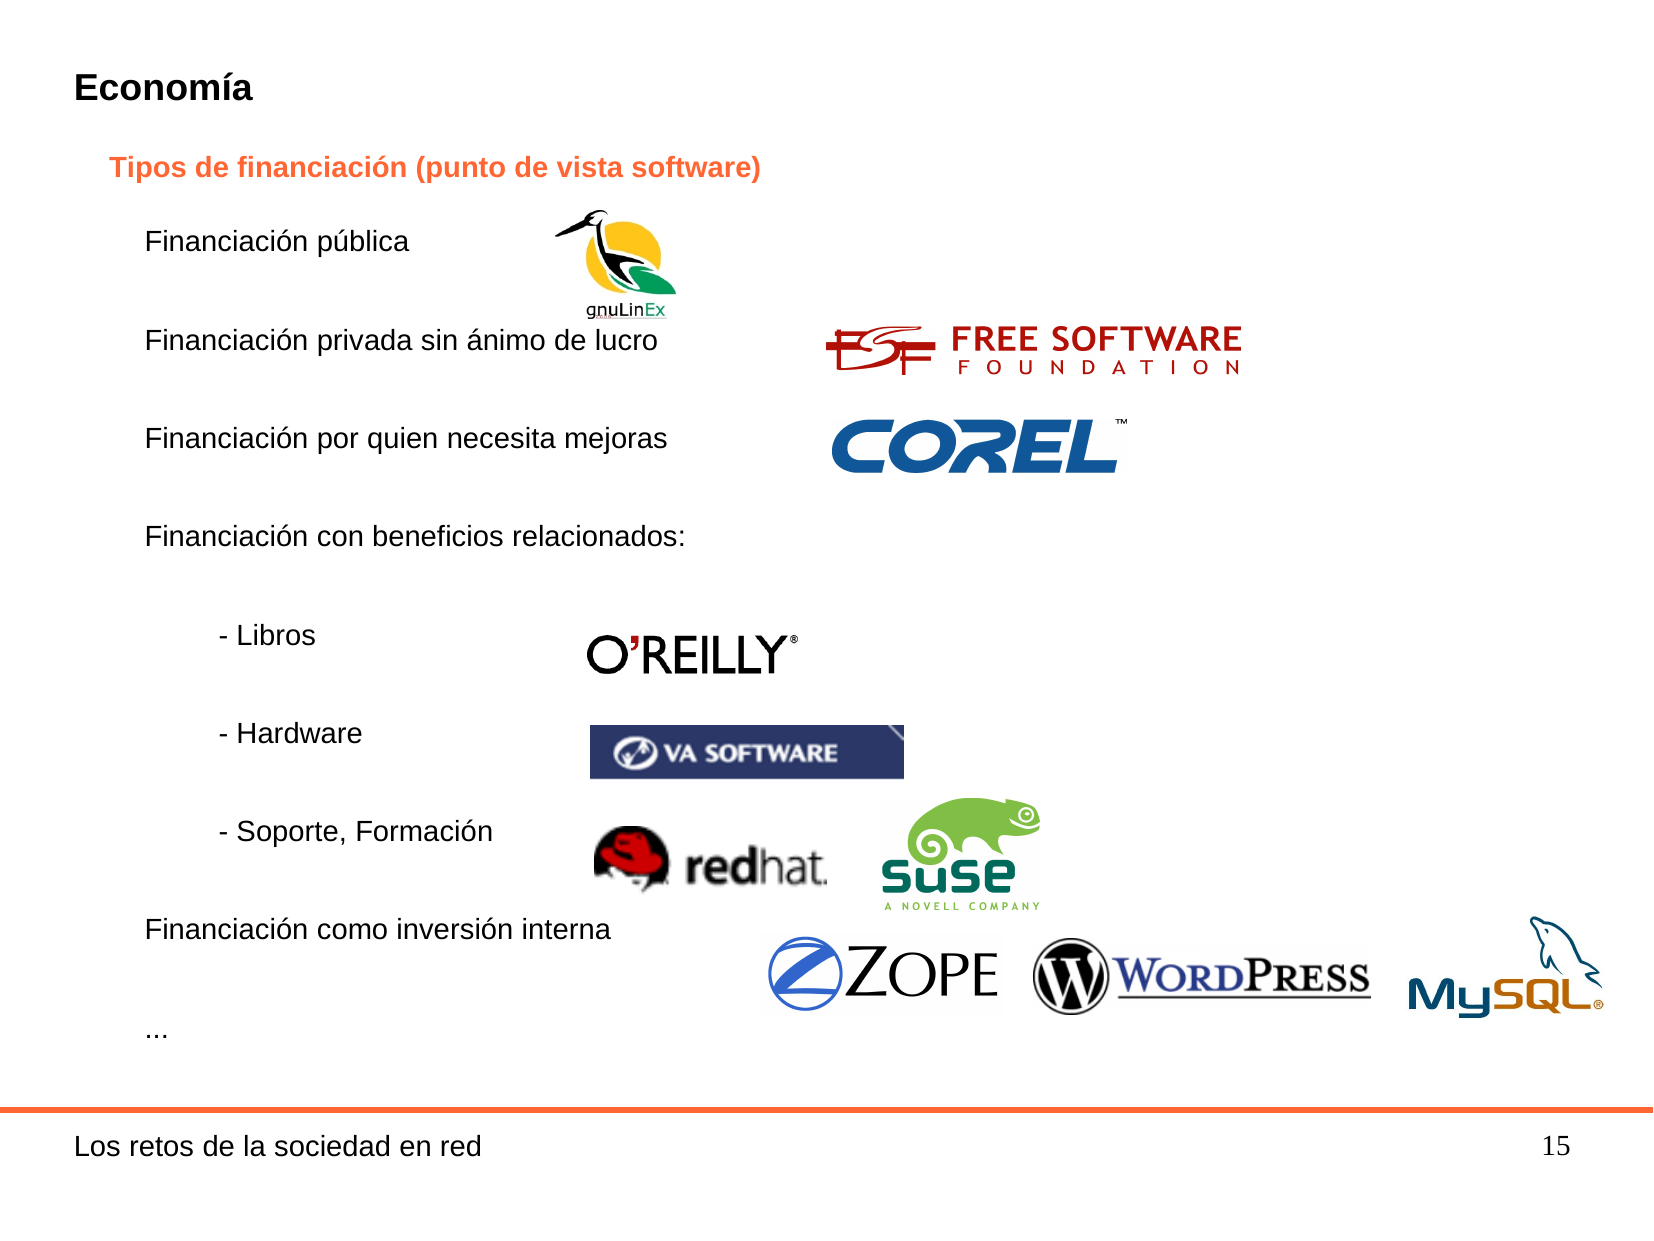

Economía
Tipos de financiación (punto de vista software)
Financiación pública
Financiación privada sin ánimo de lucro
Financiación por quien necesita mejoras
Financiación con beneficios relacionados:
	- Libros
	- Hardware
	- Soporte, Formación
Financiación como inversión interna
...
Los retos de la sociedad en red
15